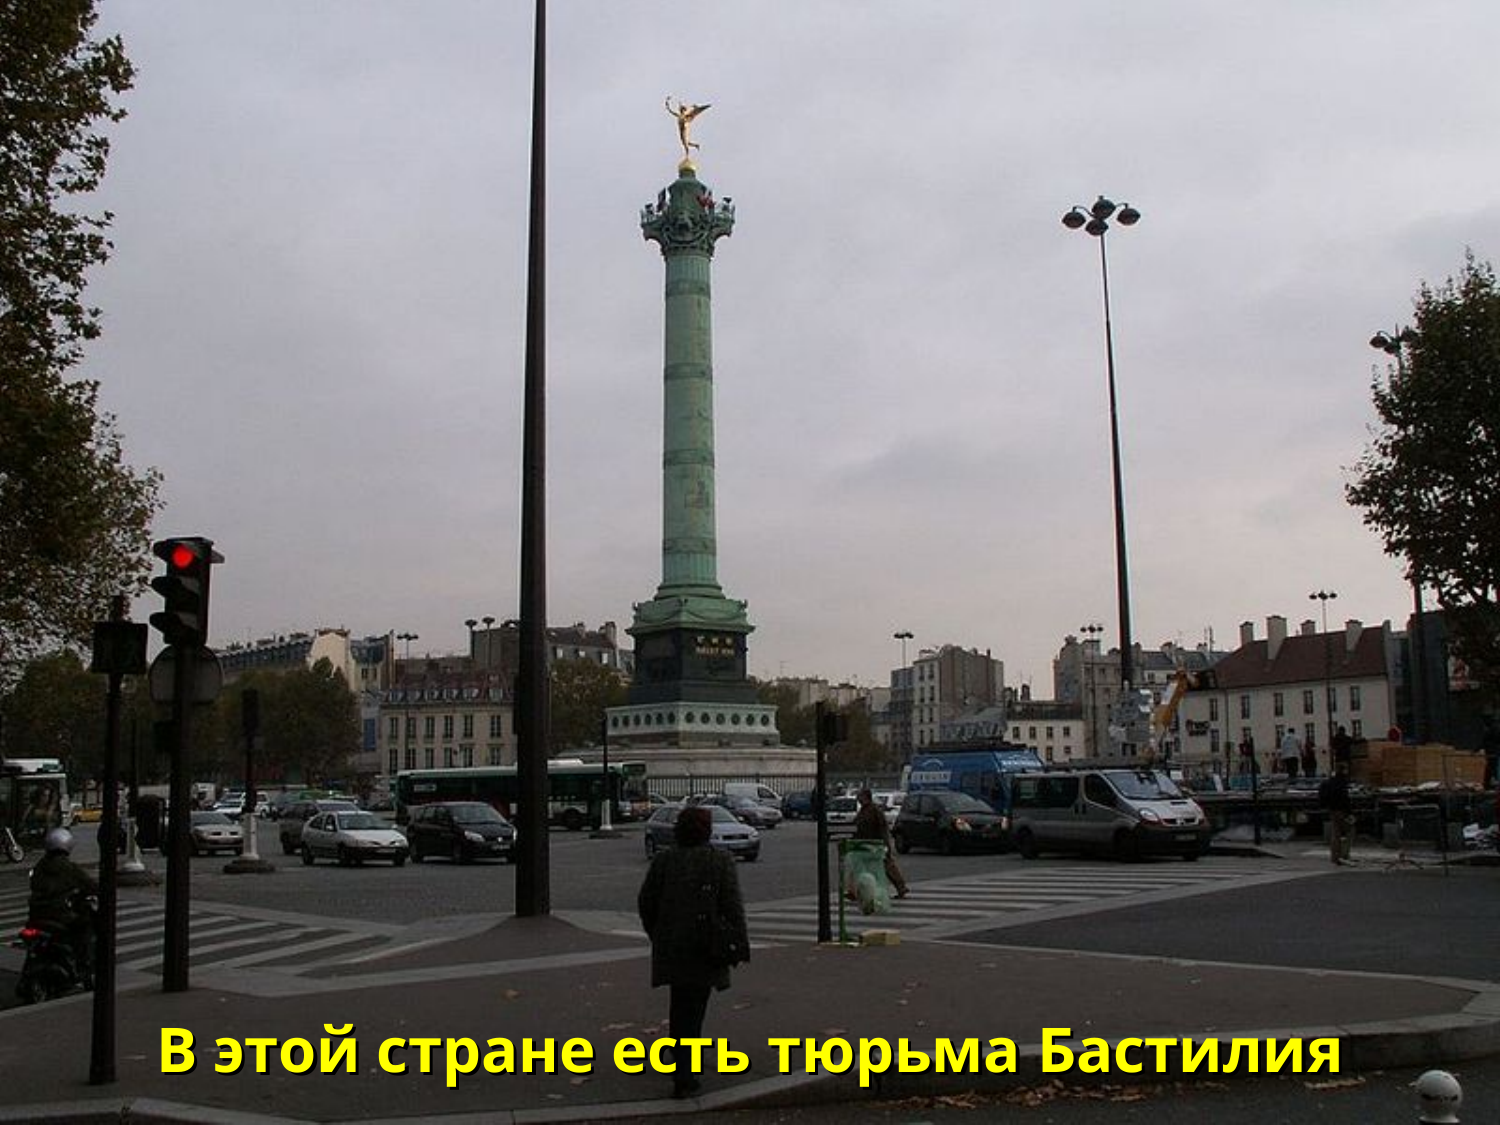

# В этой стране есть тюрьма Бастилия